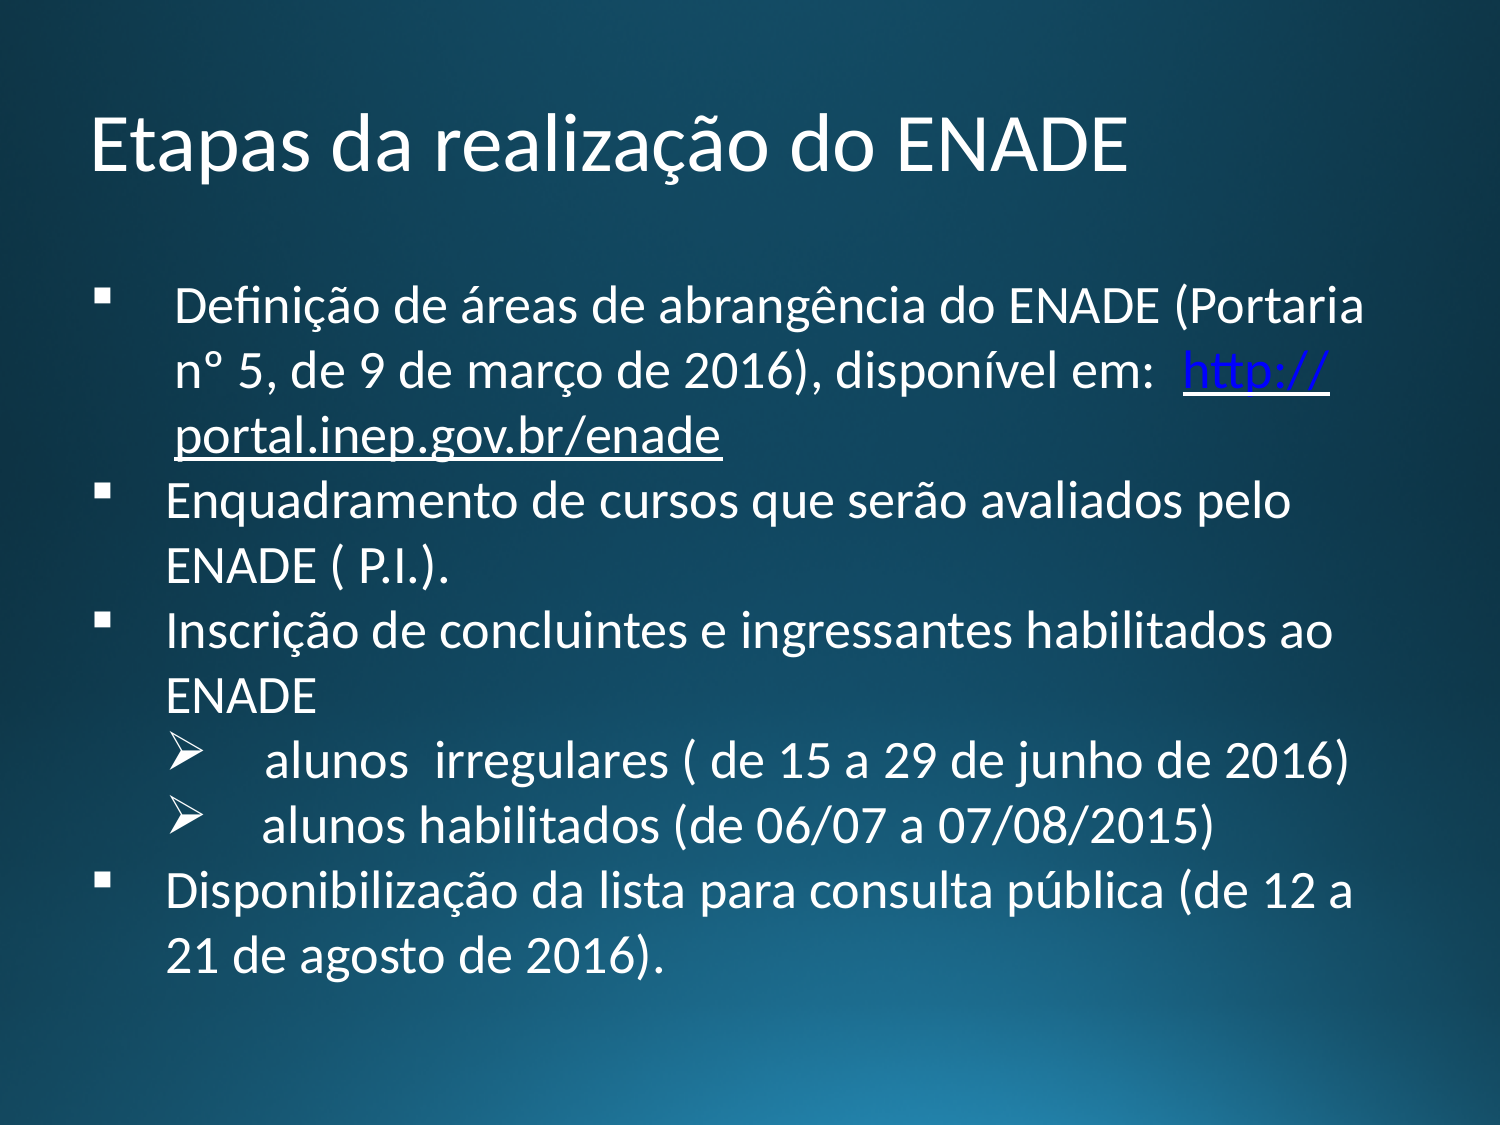

Etapas da realização do ENADE
Definição de áreas de abrangência do ENADE (Portaria nº 5, de 9 de março de 2016), disponível em: http://portal.inep.gov.br/enade
Enquadramento de cursos que serão avaliados pelo ENADE ( P.I.).
Inscrição de concluintes e ingressantes habilitados ao ENADE
 alunos irregulares ( de 15 a 29 de junho de 2016)
 alunos habilitados (de 06/07 a 07/08/2015)
Disponibilização da lista para consulta pública (de 12 a 21 de agosto de 2016).